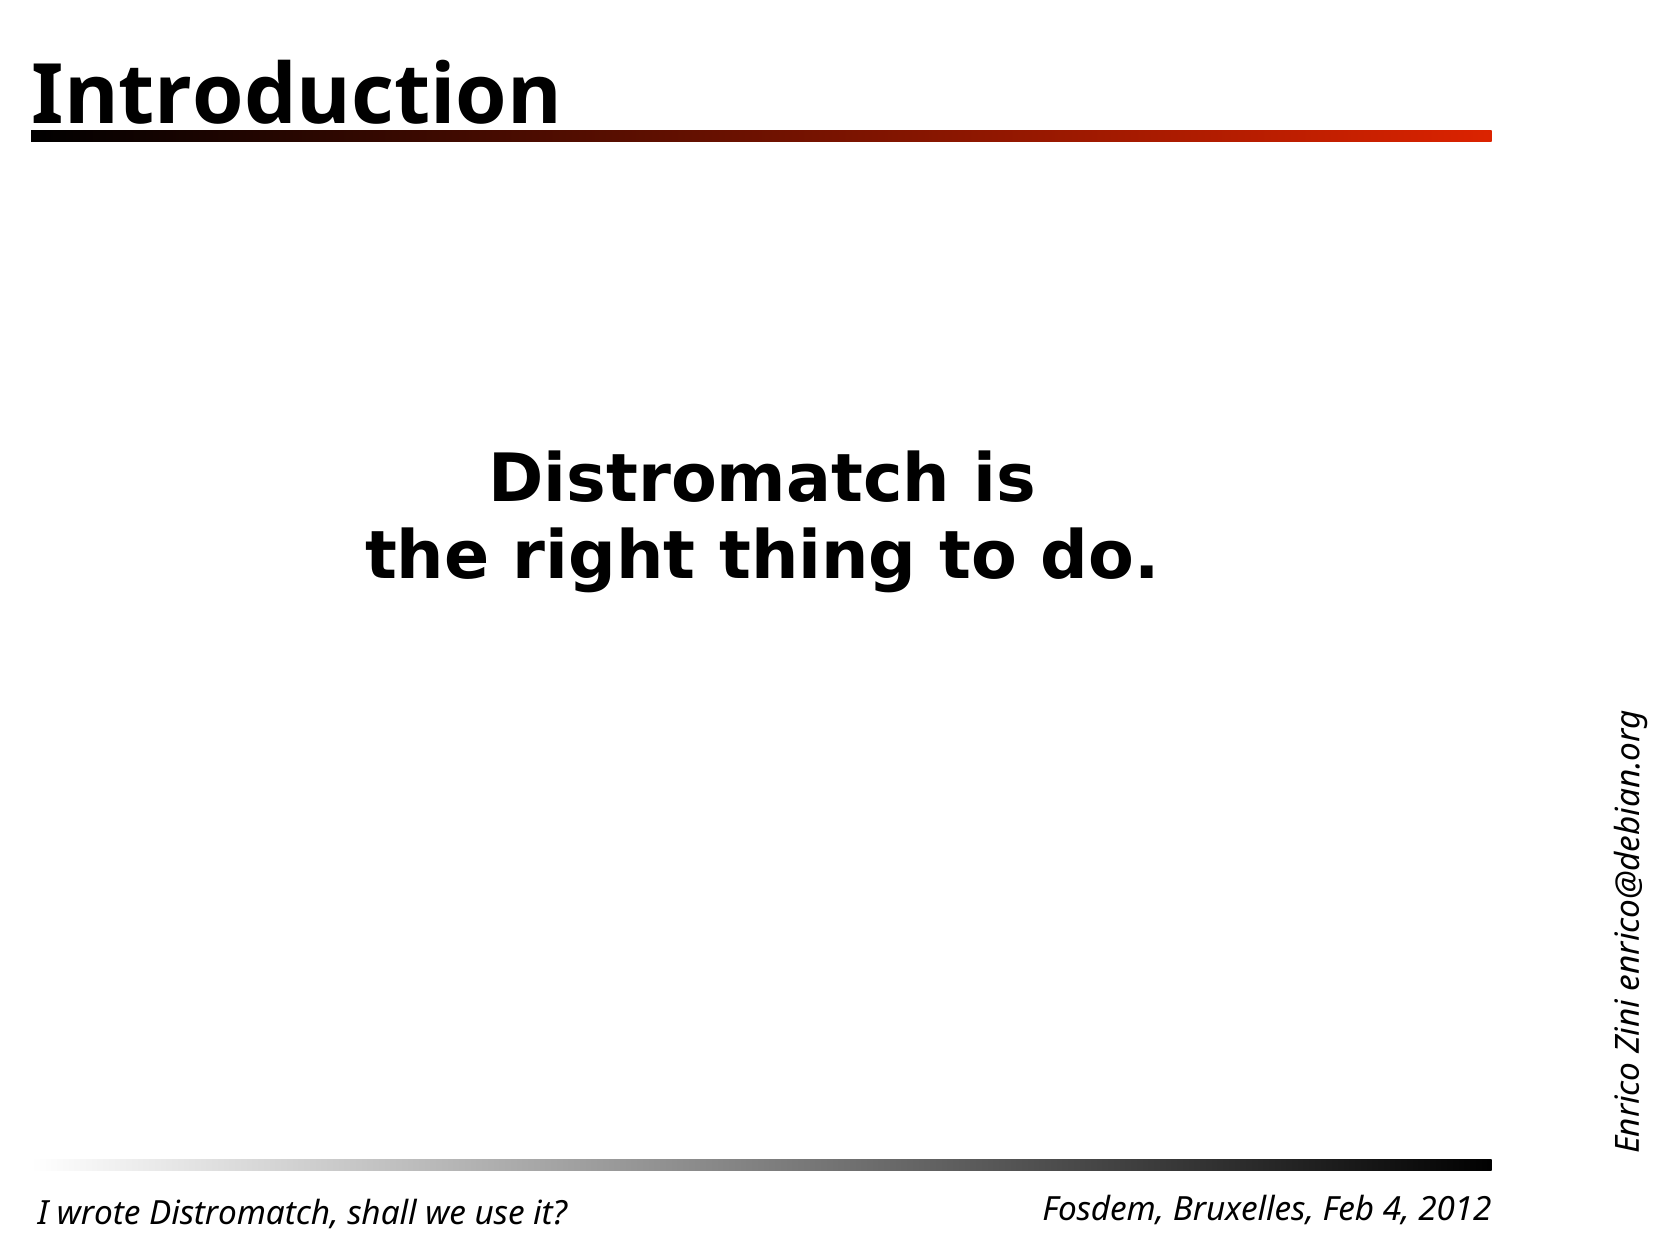

Introduction
Distromatch is
the right thing to do.